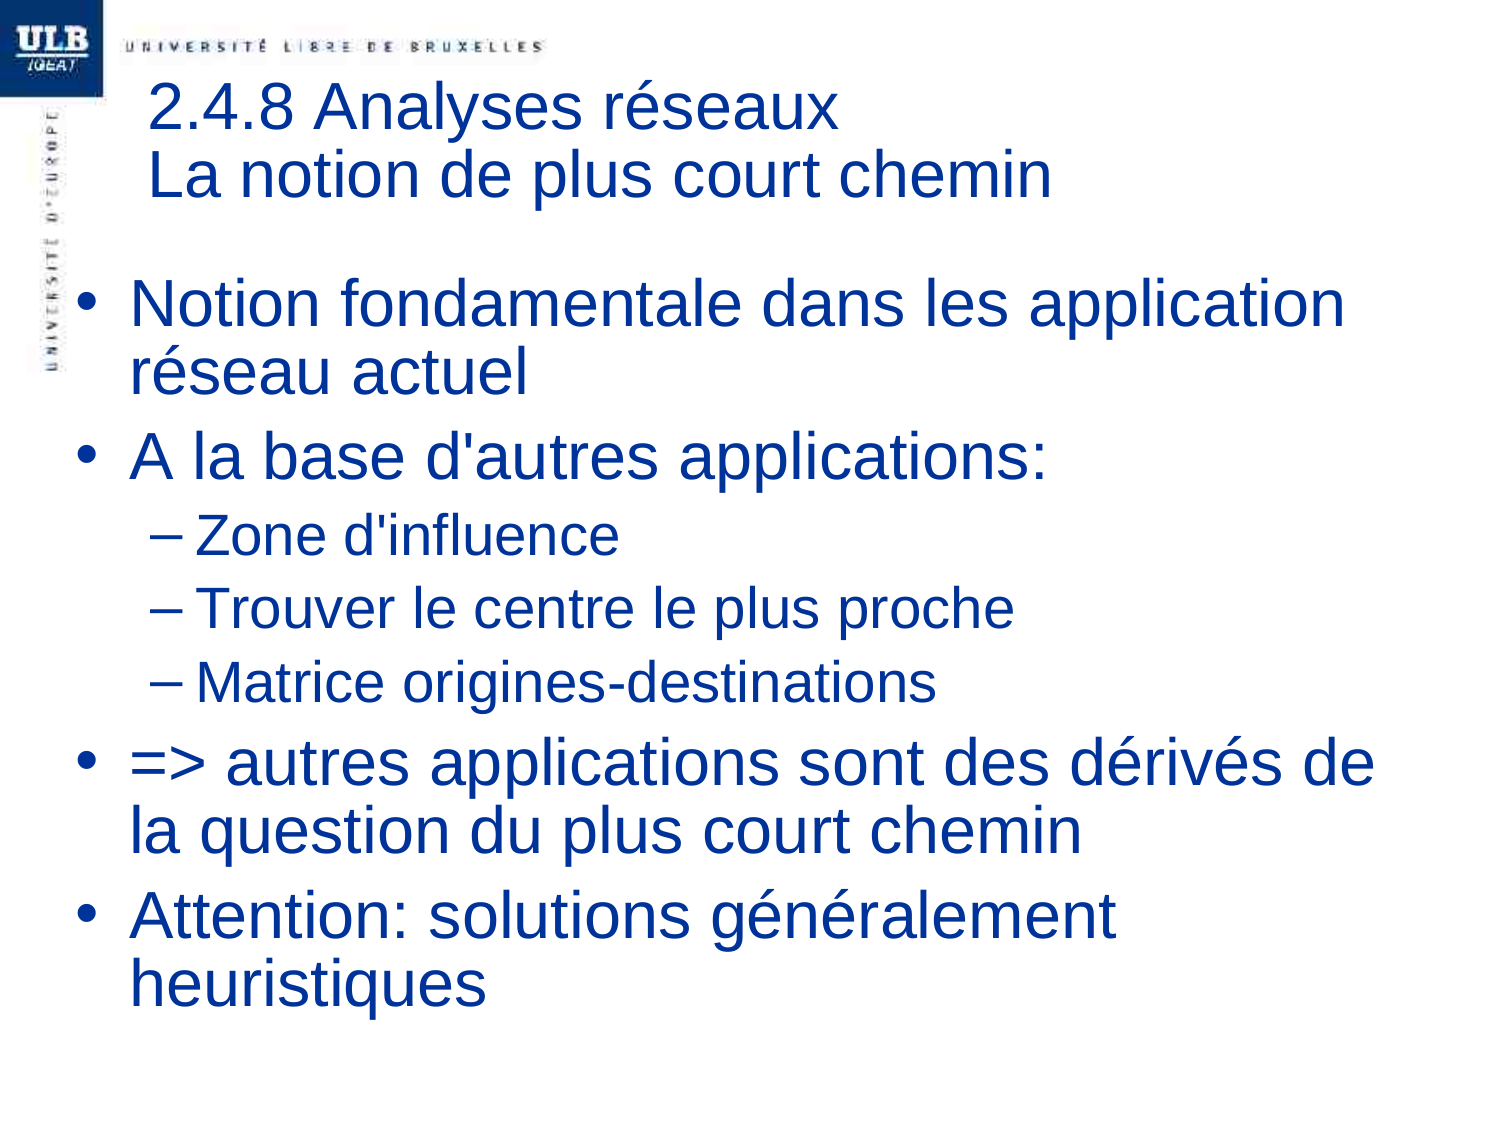

# 2.4.8 Analyses réseaux La notion de plus court chemin
Notion fondamentale dans les application réseau actuel
A la base d'autres applications:
Zone d'influence
Trouver le centre le plus proche
Matrice origines-destinations
=> autres applications sont des dérivés de la question du plus court chemin
Attention: solutions généralement heuristiques